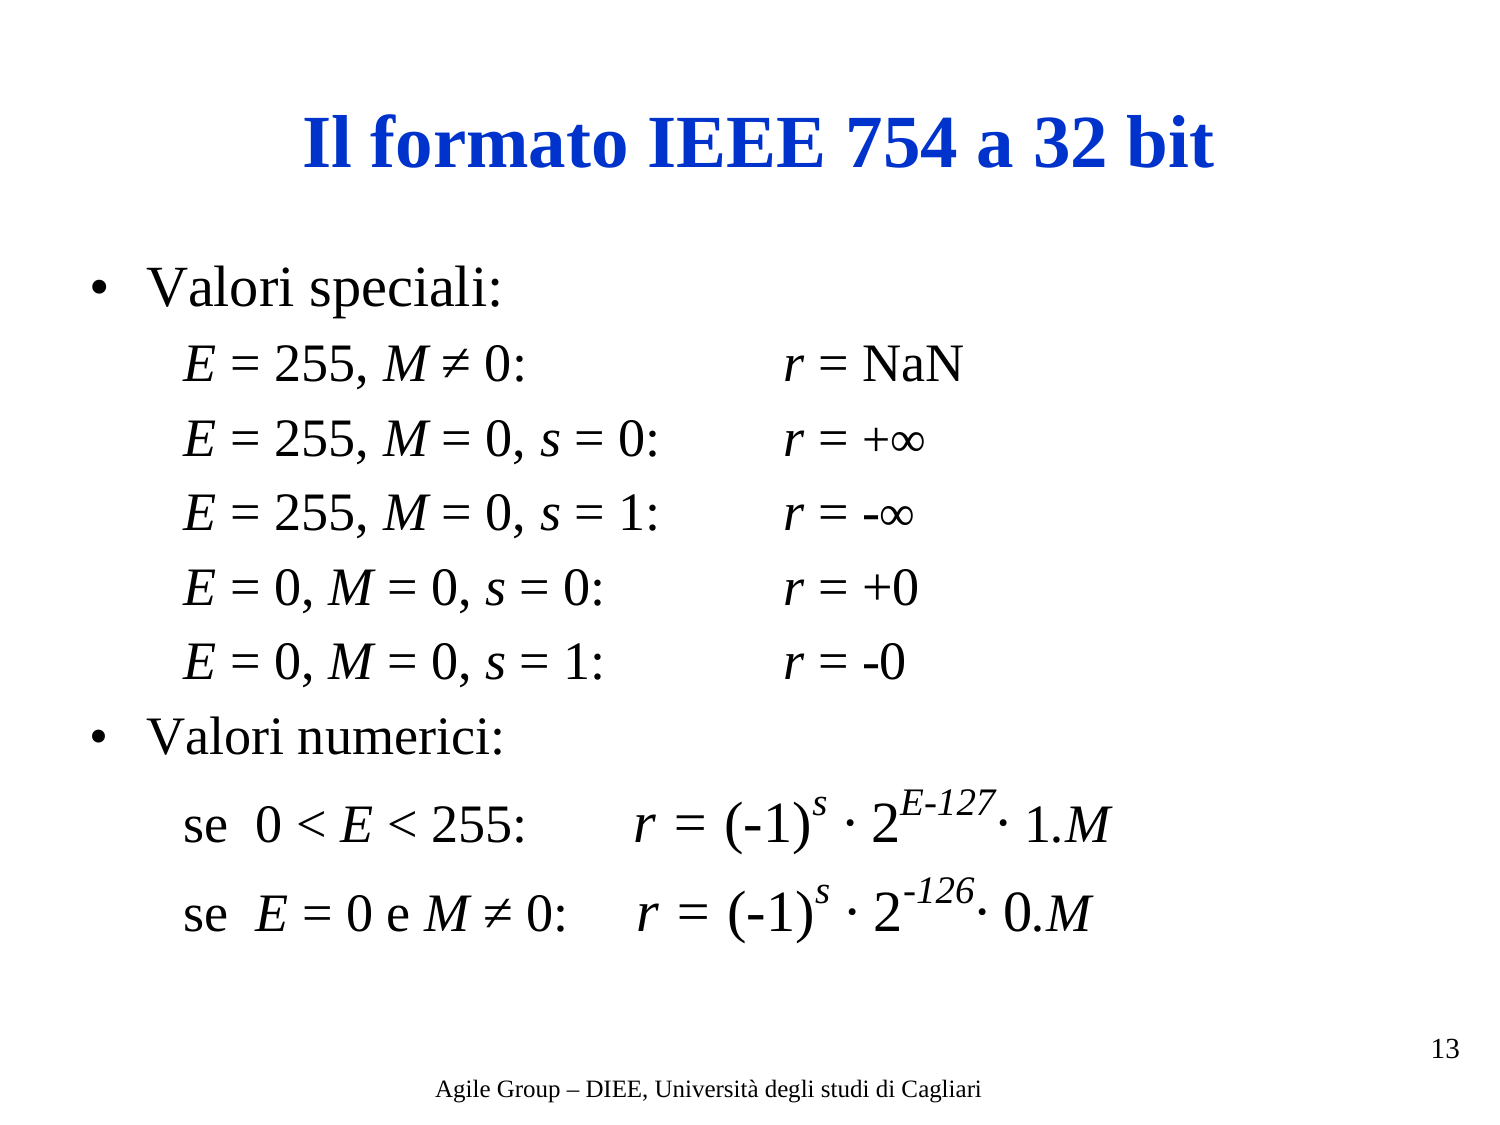

# Il formato IEEE 754 a 32 bit
Valori speciali:
 	E = 255, M ≠ 0:		r = NaN
 	E = 255, M = 0, s = 0:	r = +∞
 	E = 255, M = 0, s = 1:	r = -∞
 	E = 0, M = 0, s = 0:		r = +0
 	E = 0, M = 0, s = 1:		r = -0
Valori numerici:
 	se 0 < E < 255: 	r = (-1)s · 2E-127· 1.M
 	se E = 0 e M ≠ 0: r = (-1)s · 2-126· 0.M
13